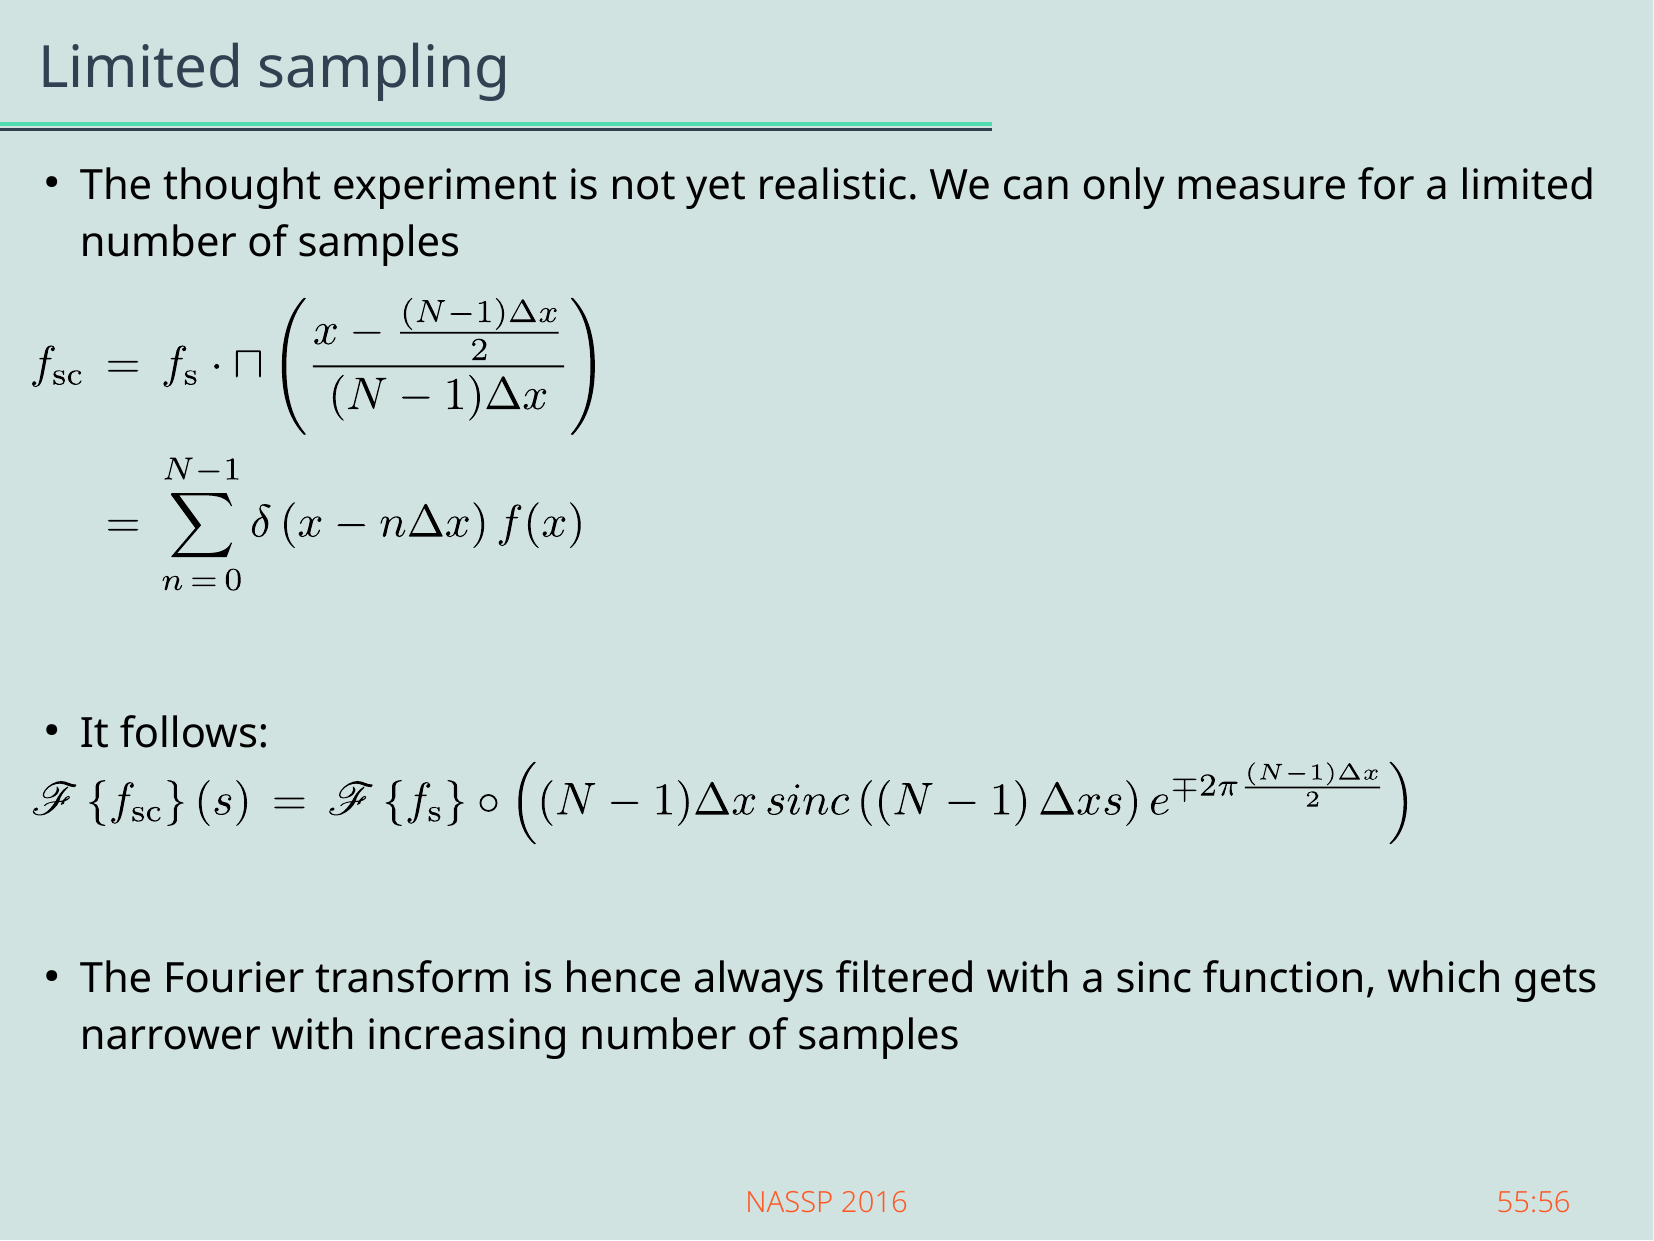

Limited sampling
The thought experiment is not yet realistic. We can only measure for a limited number of samples
It follows:
The Fourier transform is hence always filtered with a sinc function, which gets narrower with increasing number of samples
NASSP 2016
55